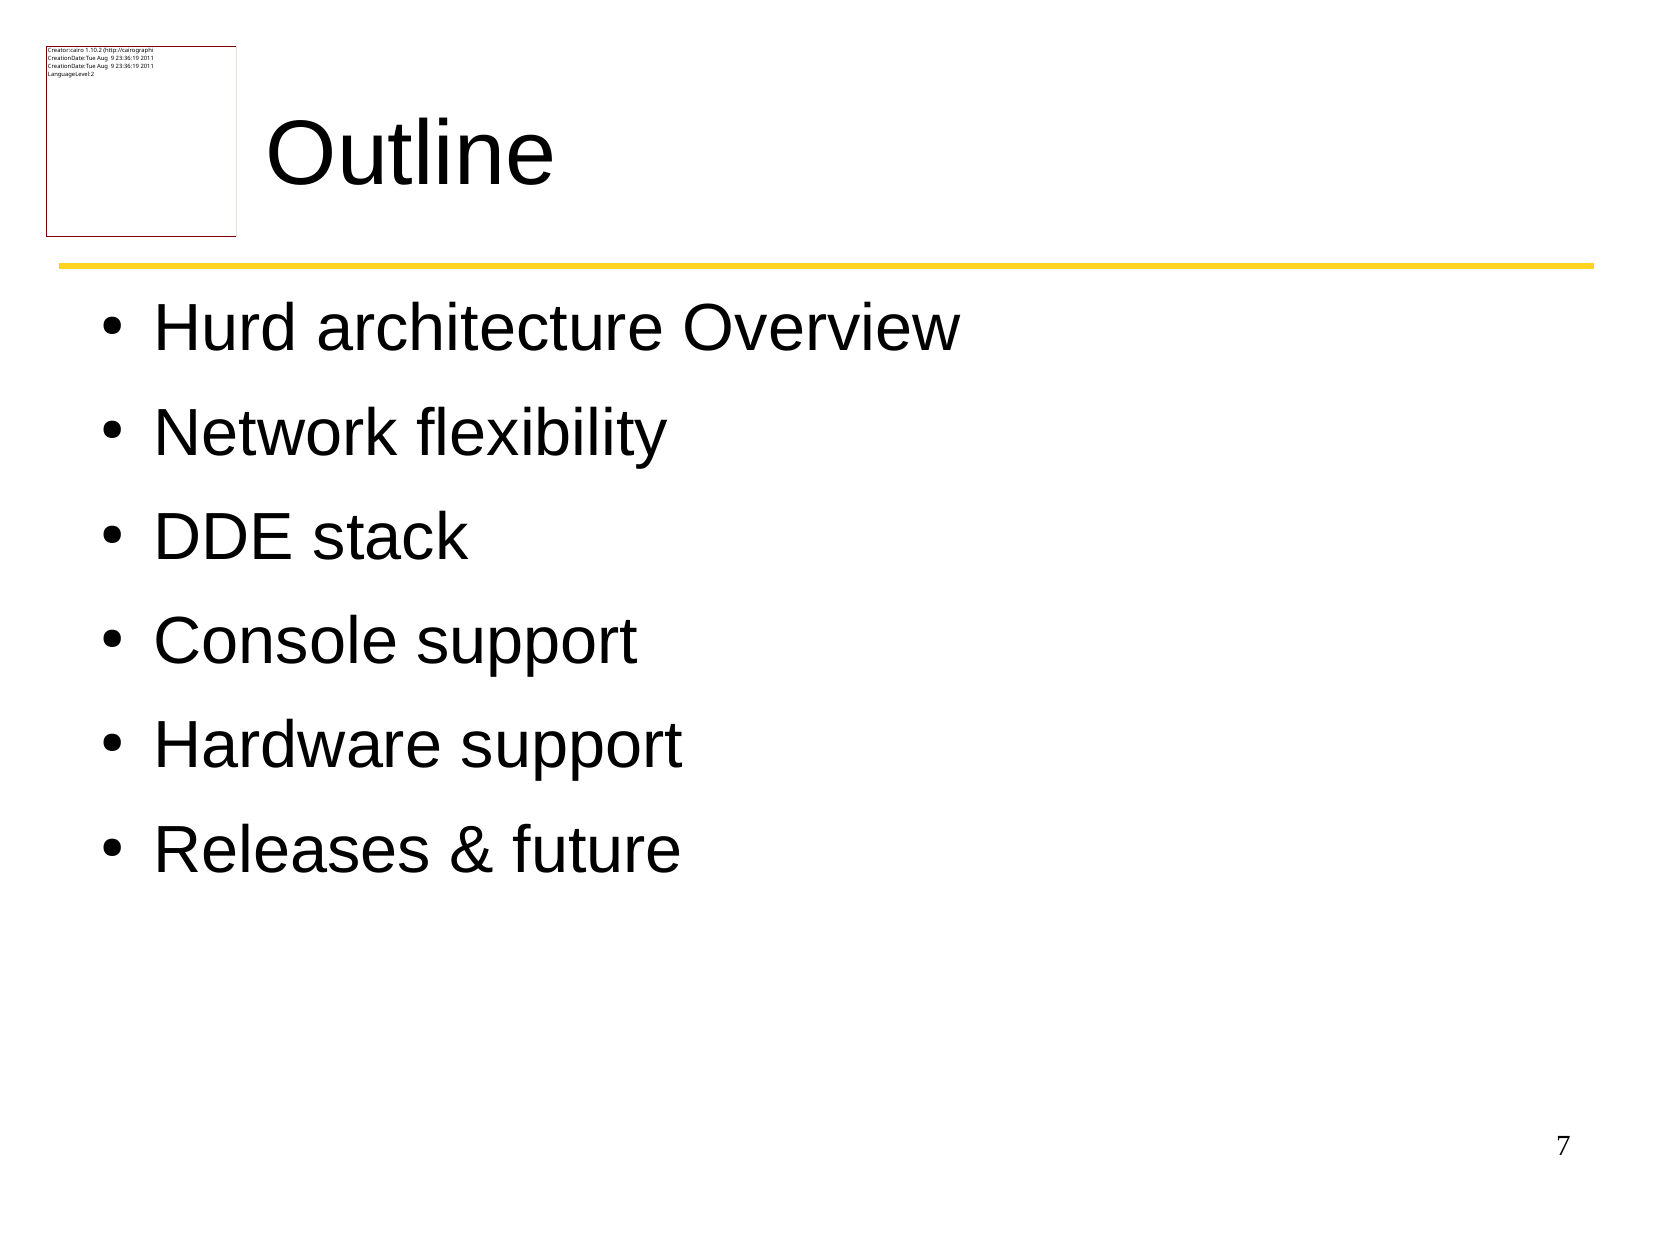

# Outline
Hurd architecture Overview
Network flexibility
DDE stack
Console support
Hardware support
Releases & future
7